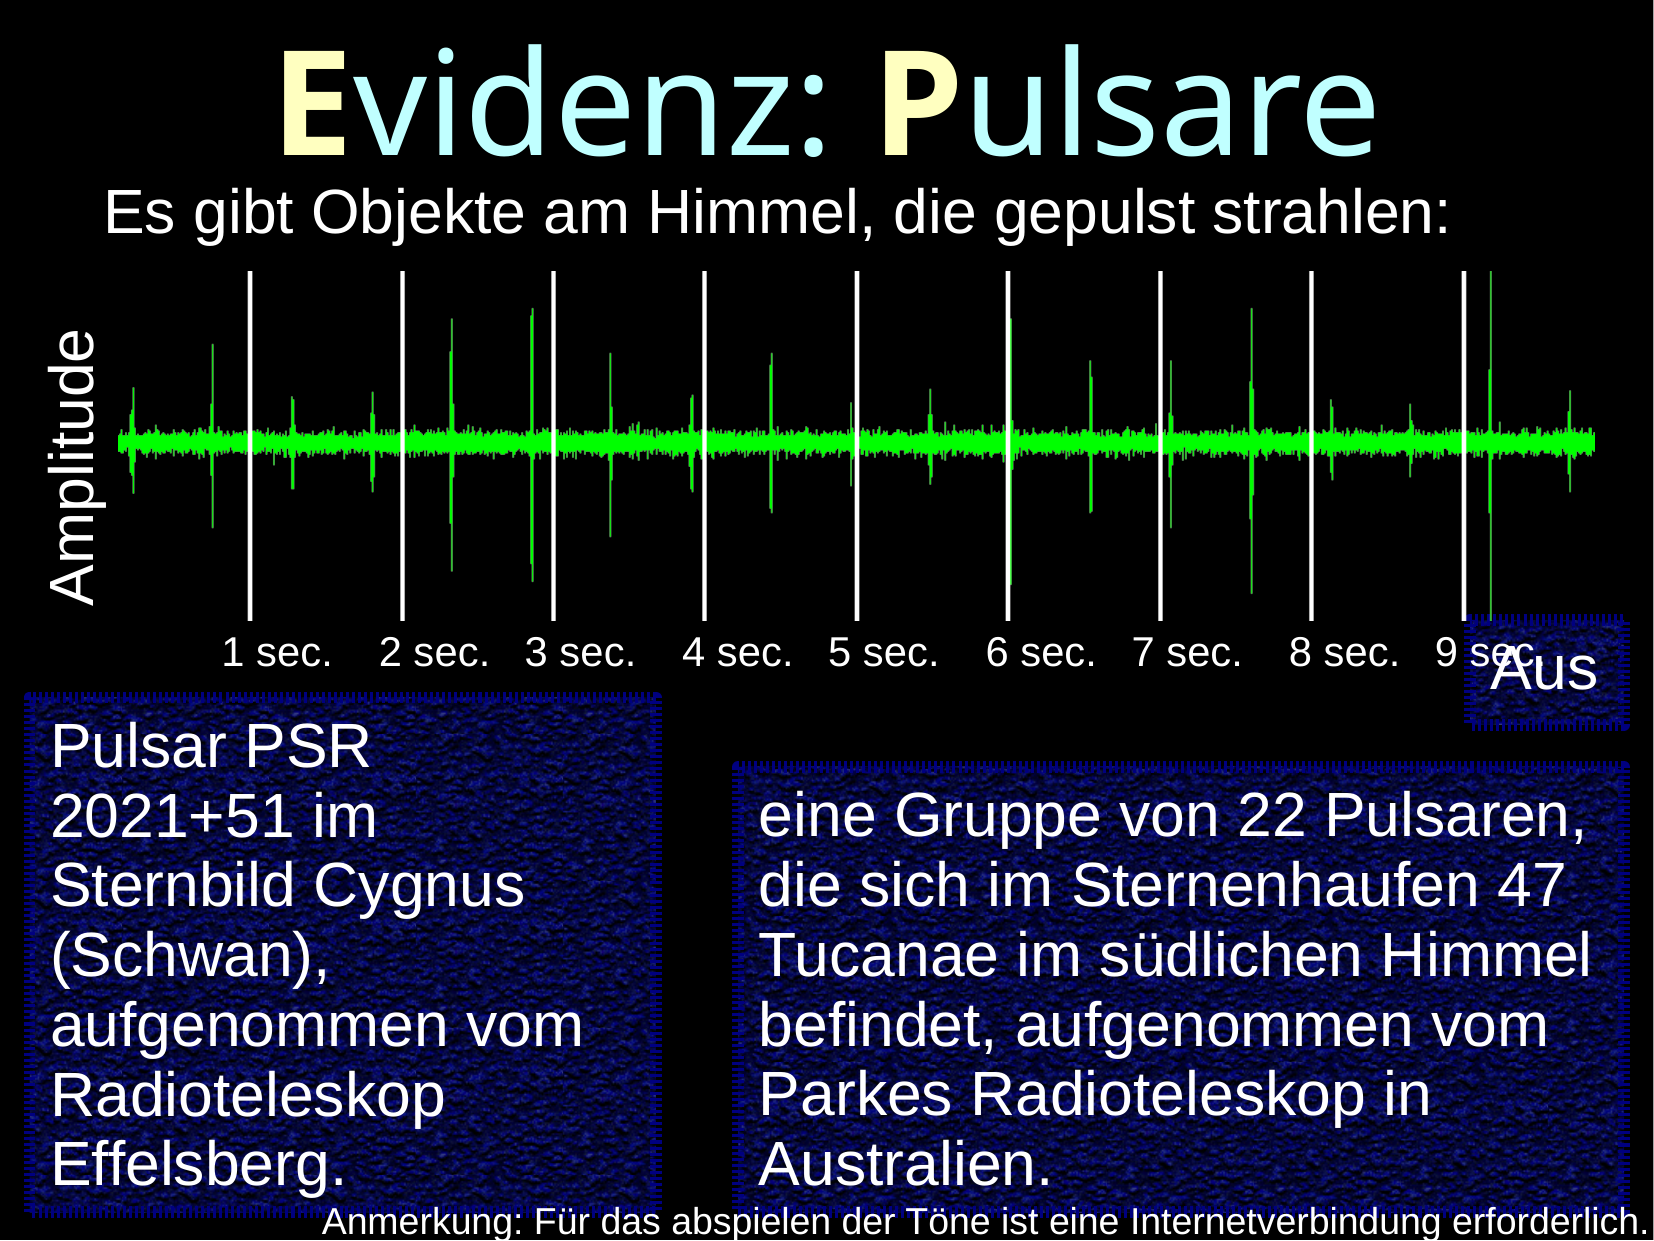

# Evidenz: Pulsare
Es gibt Objekte am Himmel, die gepulst strahlen:
Amplitude
1 sec. 2 sec. 3 sec. 4 sec. 5 sec. 6 sec. 7 sec. 8 sec. 9 sec.
Aus
Pulsar PSR 2021+51 im Sternbild Cygnus (Schwan), aufgenommen vom Radioteleskop Effelsberg.
eine Gruppe von 22 Pulsaren, die sich im Sternenhaufen 47 Tucanae im südlichen Himmel befindet, aufgenommen vom Parkes Radioteleskop in Australien.
Anmerkung: Für das abspielen der Töne ist eine Internetverbindung erforderlich.